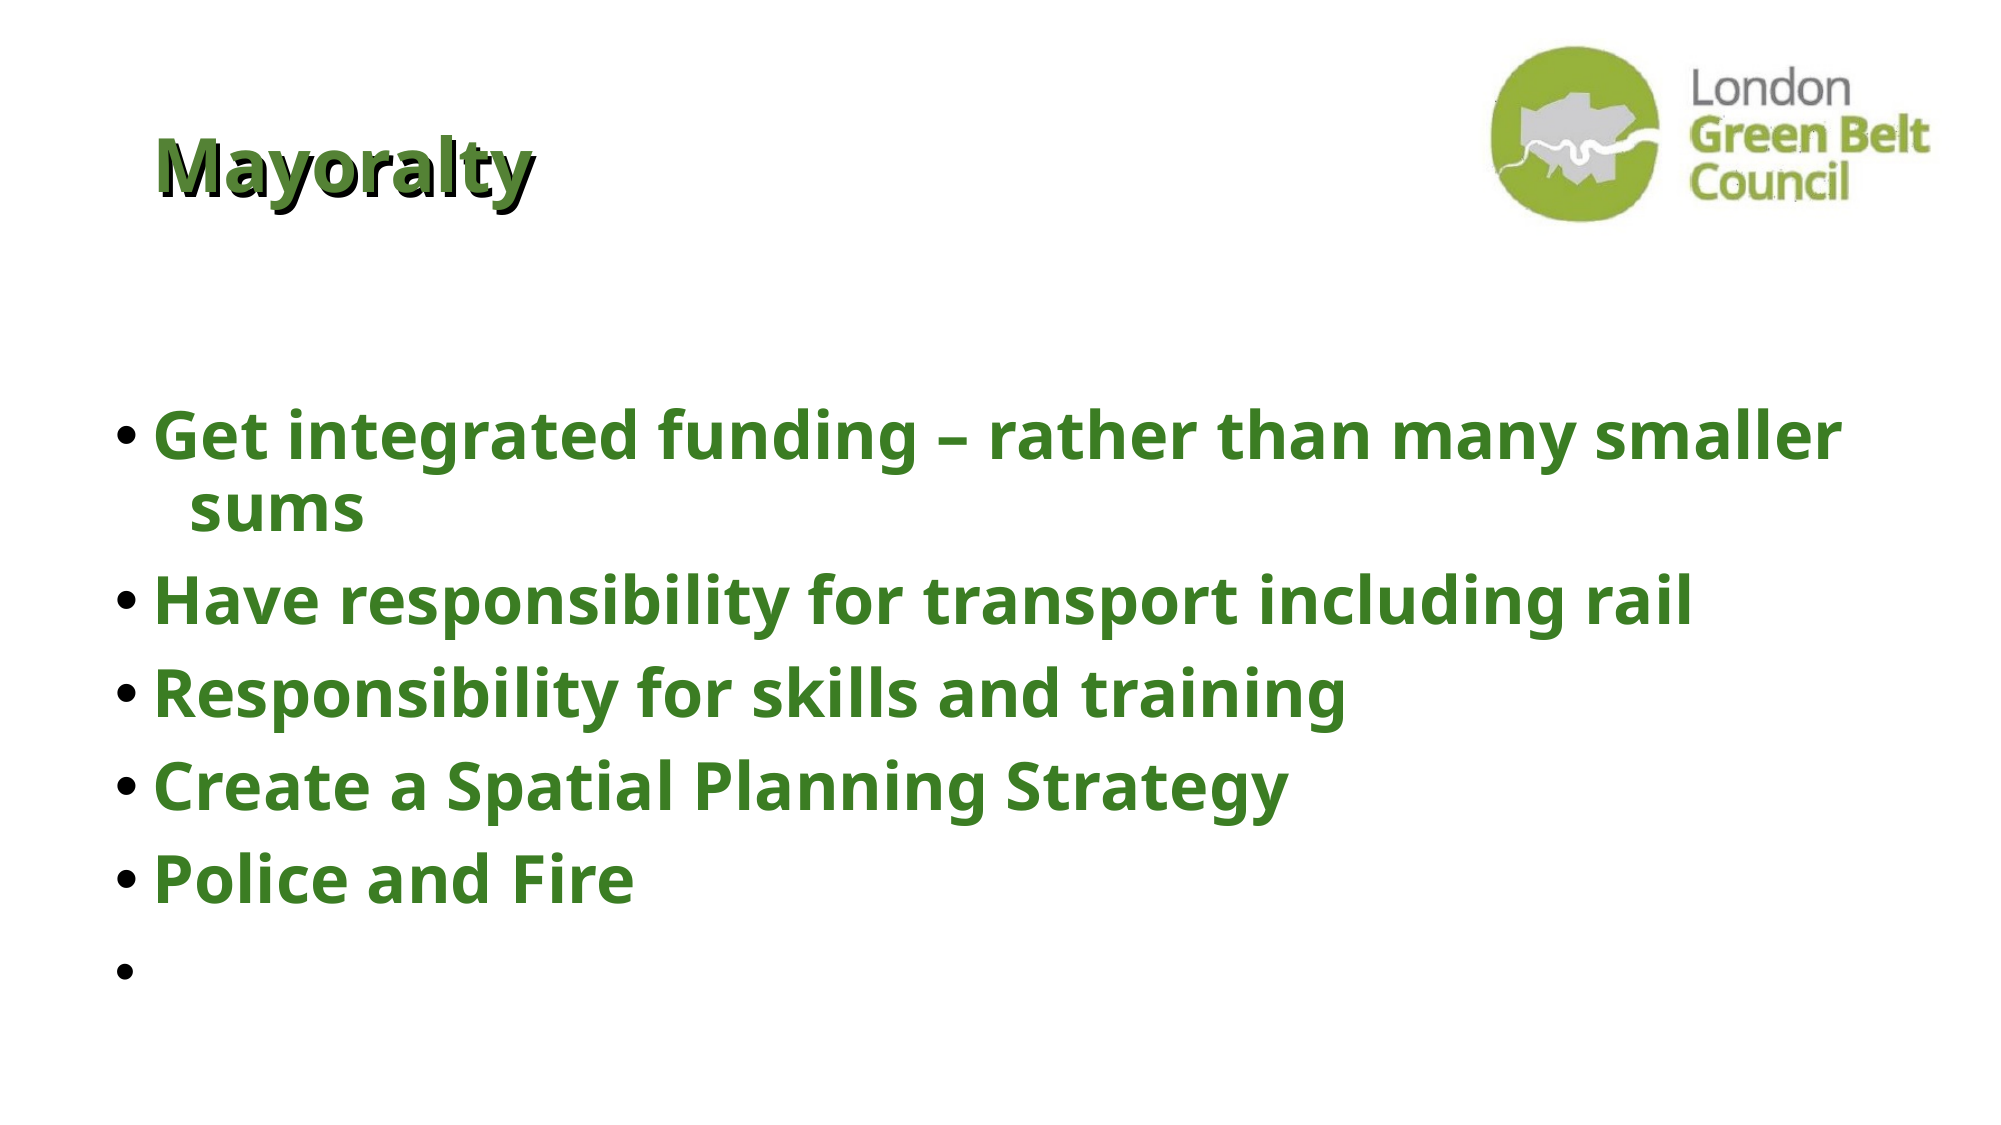

# Mayoralty
Get integrated funding – rather than many smaller sums
Have responsibility for transport including rail
Responsibility for skills and training
Create a Spatial Planning Strategy
Police and Fire